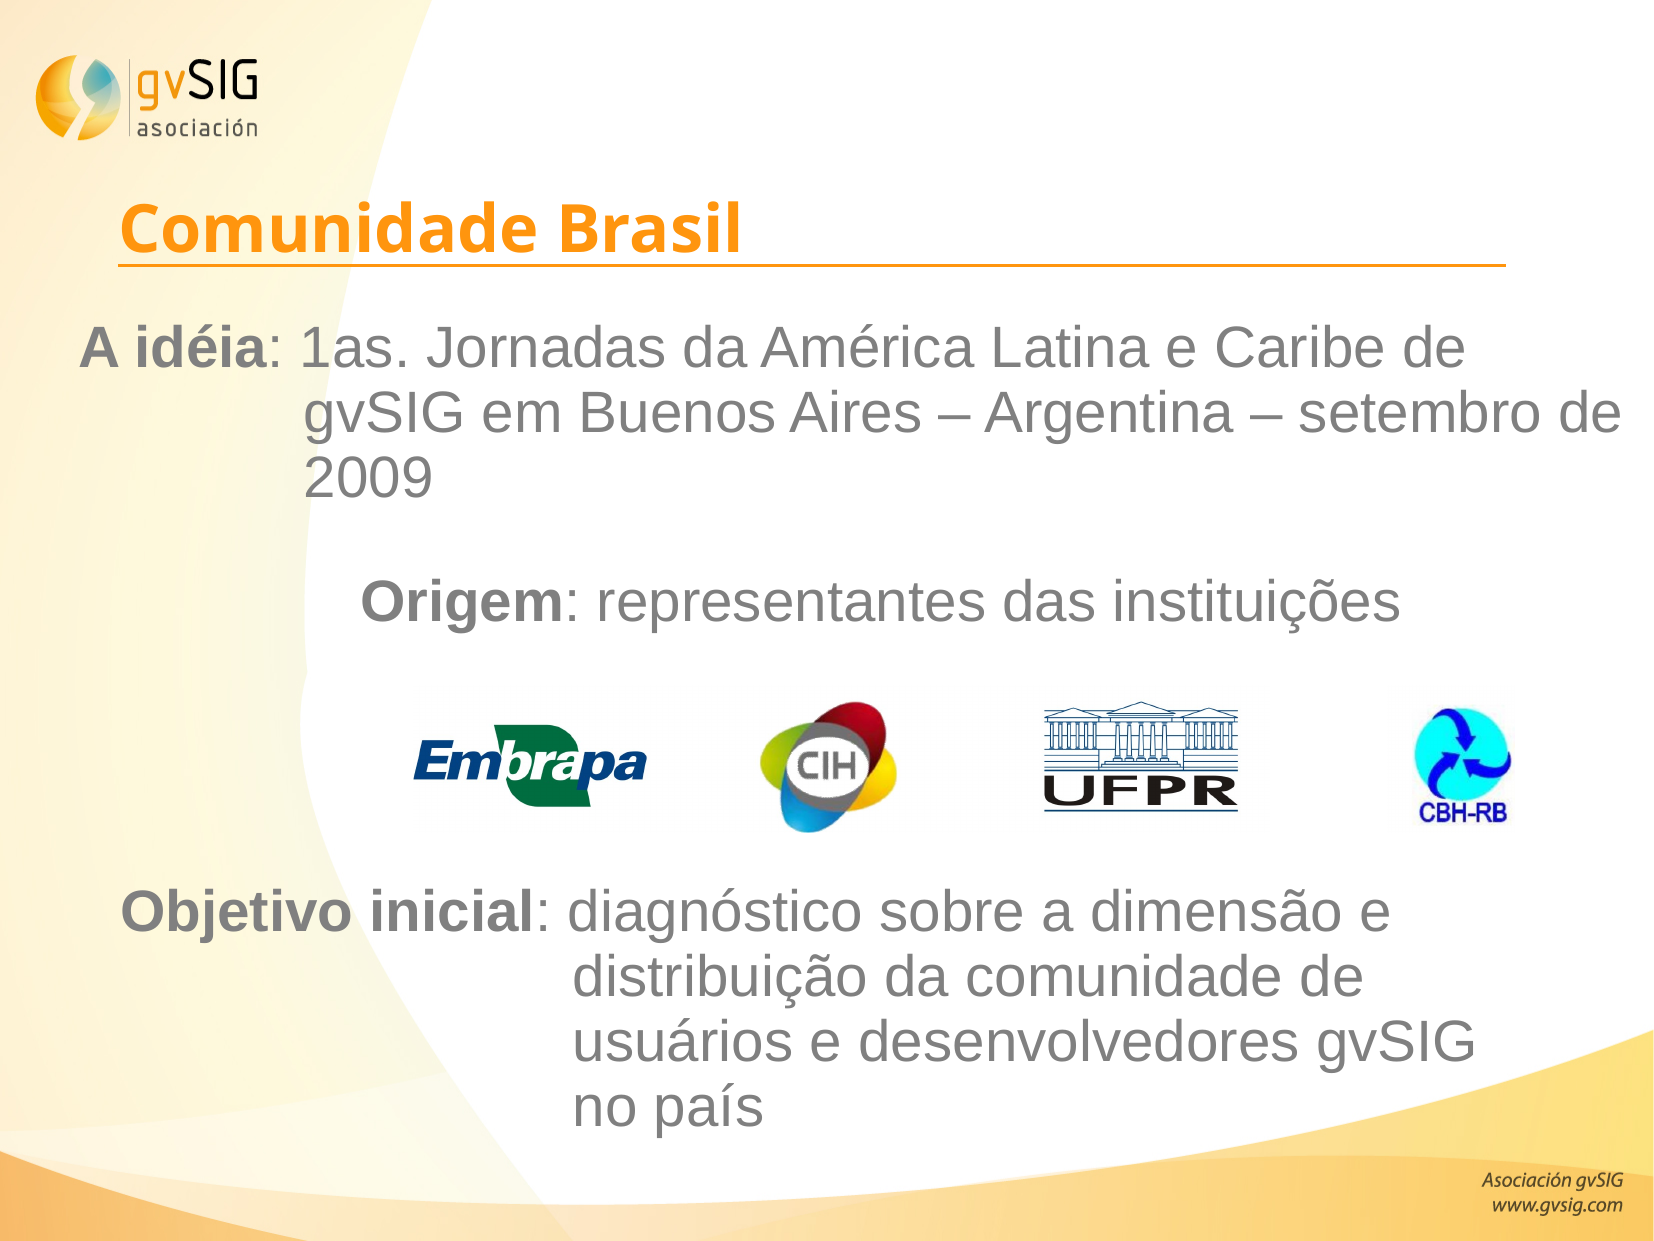

# Comunidade Brasil
A idéia: 1as. Jornadas da América Latina e Caribe de gvSIG em Buenos Aires – Argentina – setembro de 2009
Origem: representantes das instituições
Objetivo inicial: diagnóstico sobre a dimensão e distribuição da comunidade de usuários e desenvolvedores gvSIG no país